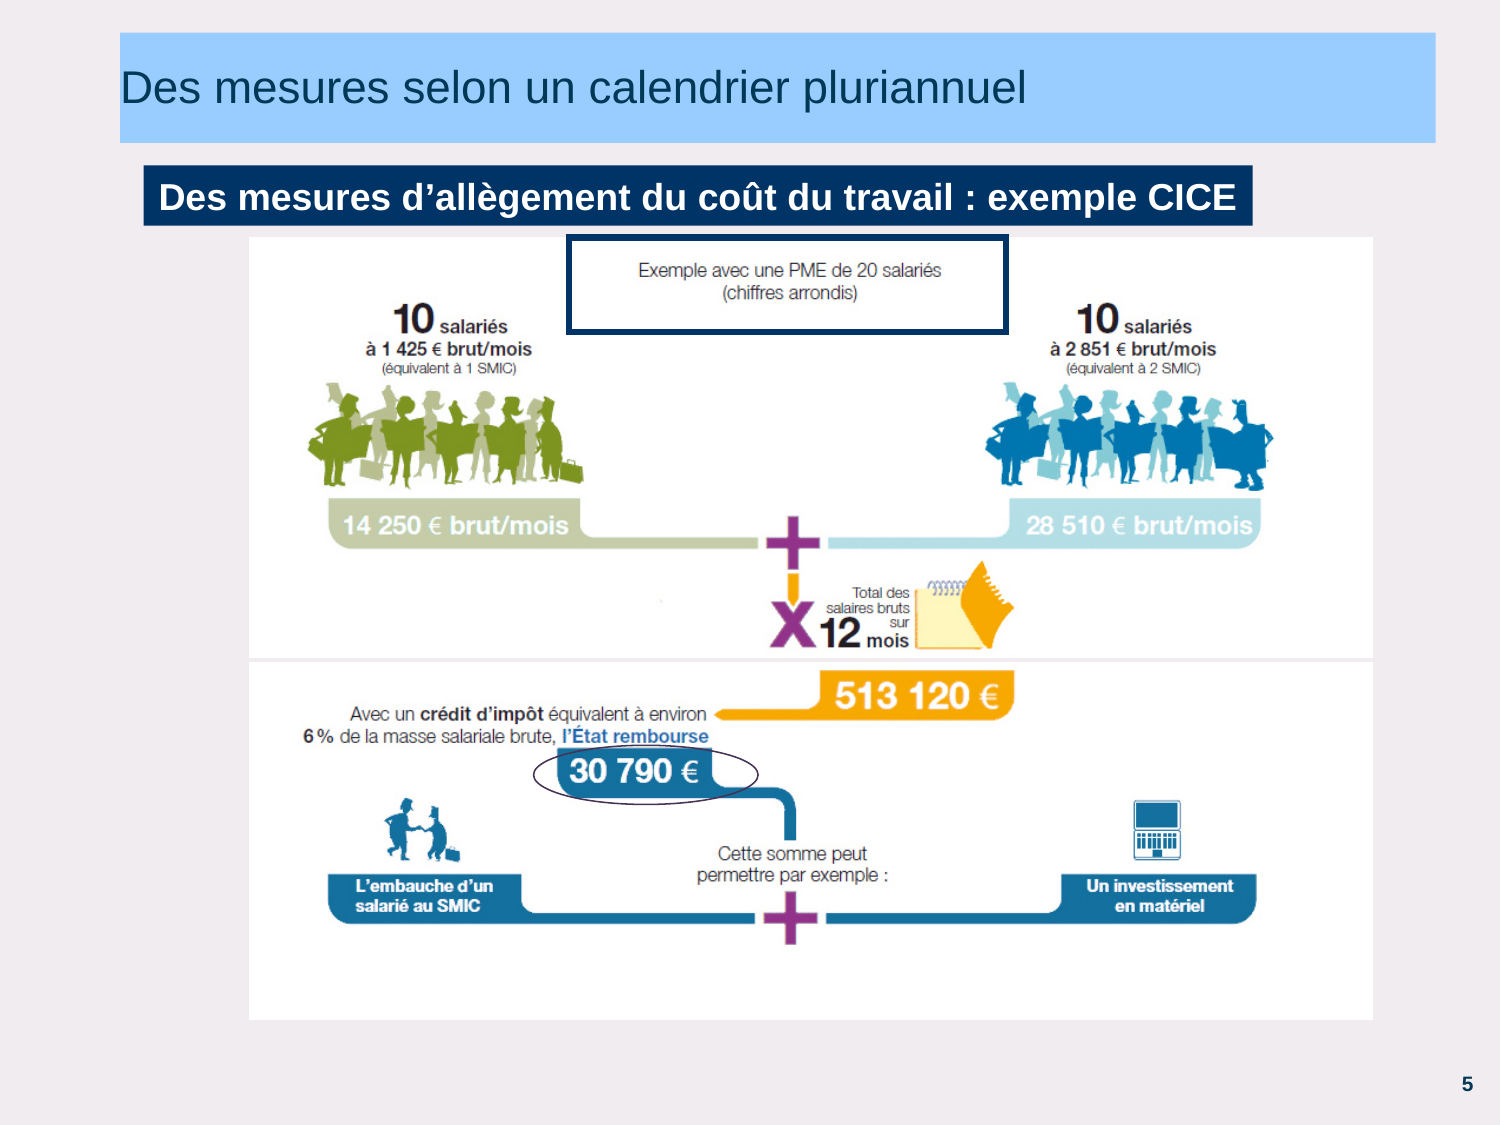

Des mesures selon un calendrier pluriannuel
Des mesures d’allègement du coût du travail : exemple CICE